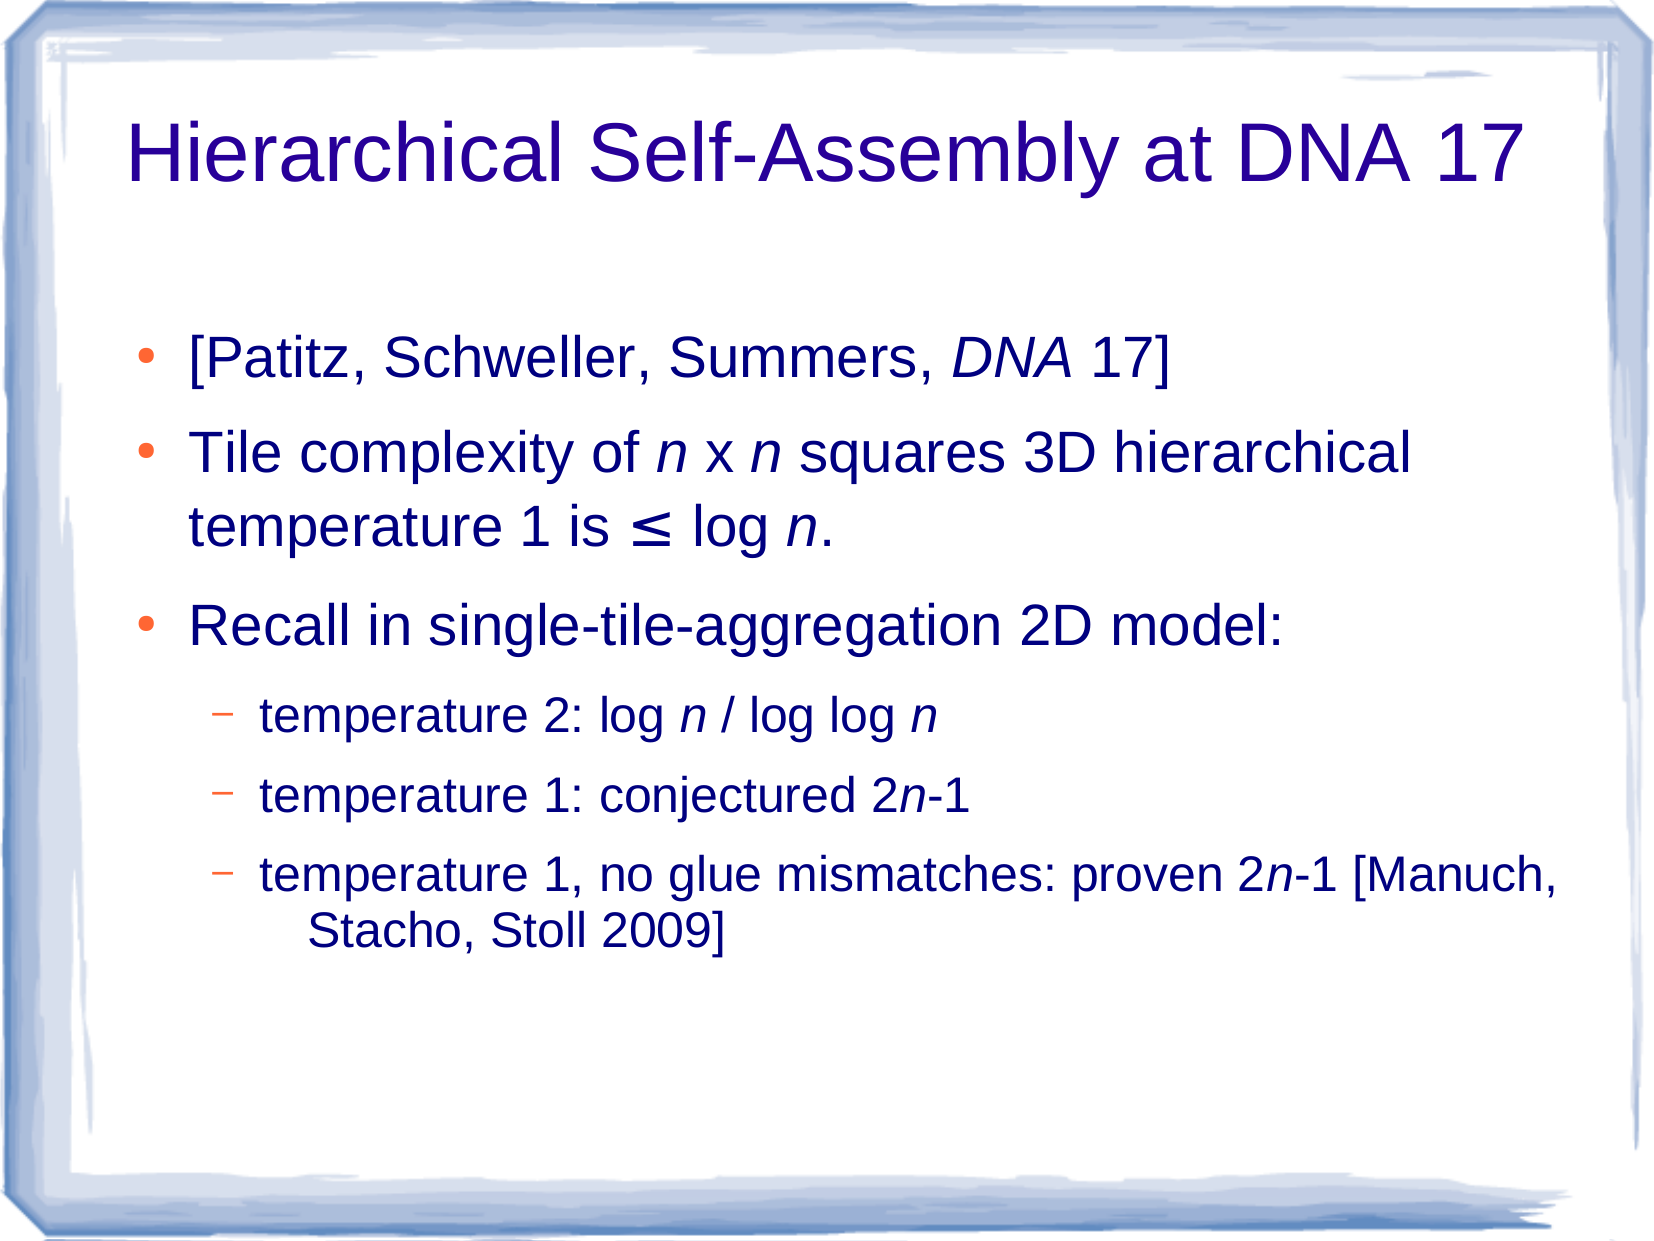

# Hierarchical Self-Assembly at DNA 17
[Patitz, Schweller, Summers, DNA 17]
Tile complexity of n x n squares 3D hierarchical temperature 1 is ≤ log n.
Recall in single-tile-aggregation 2D model:
temperature 2: log n / log log n
temperature 1: conjectured 2n-1
temperature 1, no glue mismatches: proven 2n-1 [Manuch, Stacho, Stoll 2009]